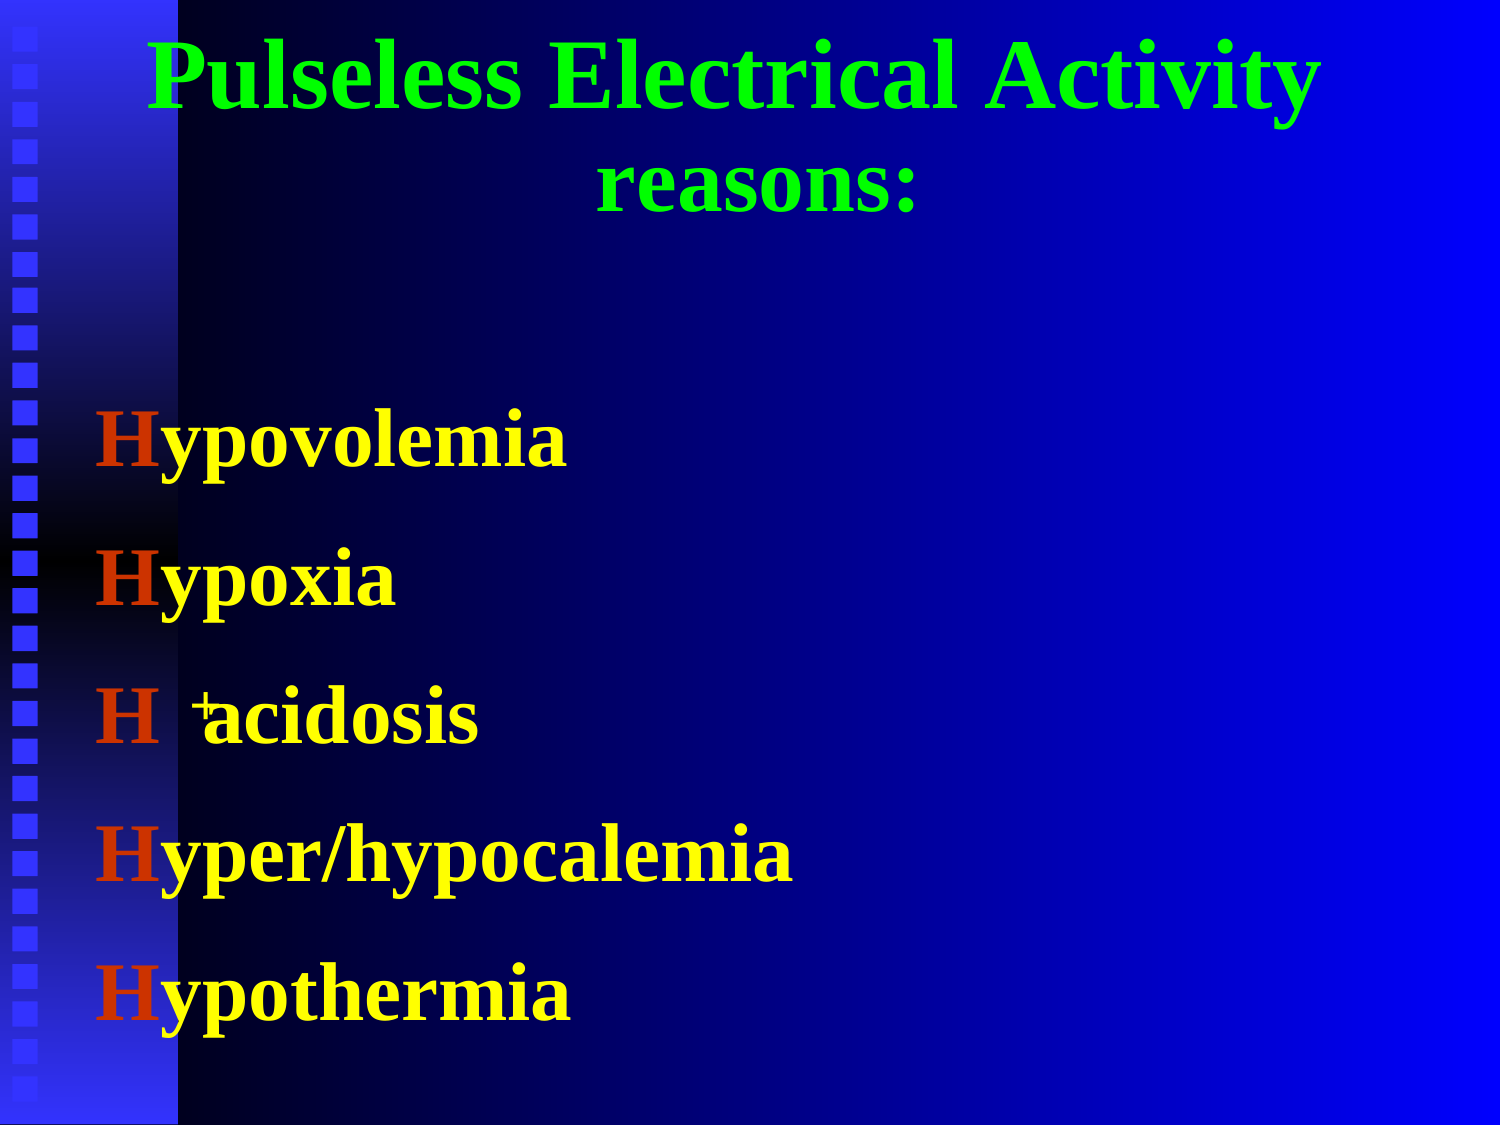

Pulseless Electrical Activity
 reasons:
 Hypovolemia
 Hypoxia
 H acidosis
 Hyper/hypocalemia
 Hypothermia
+